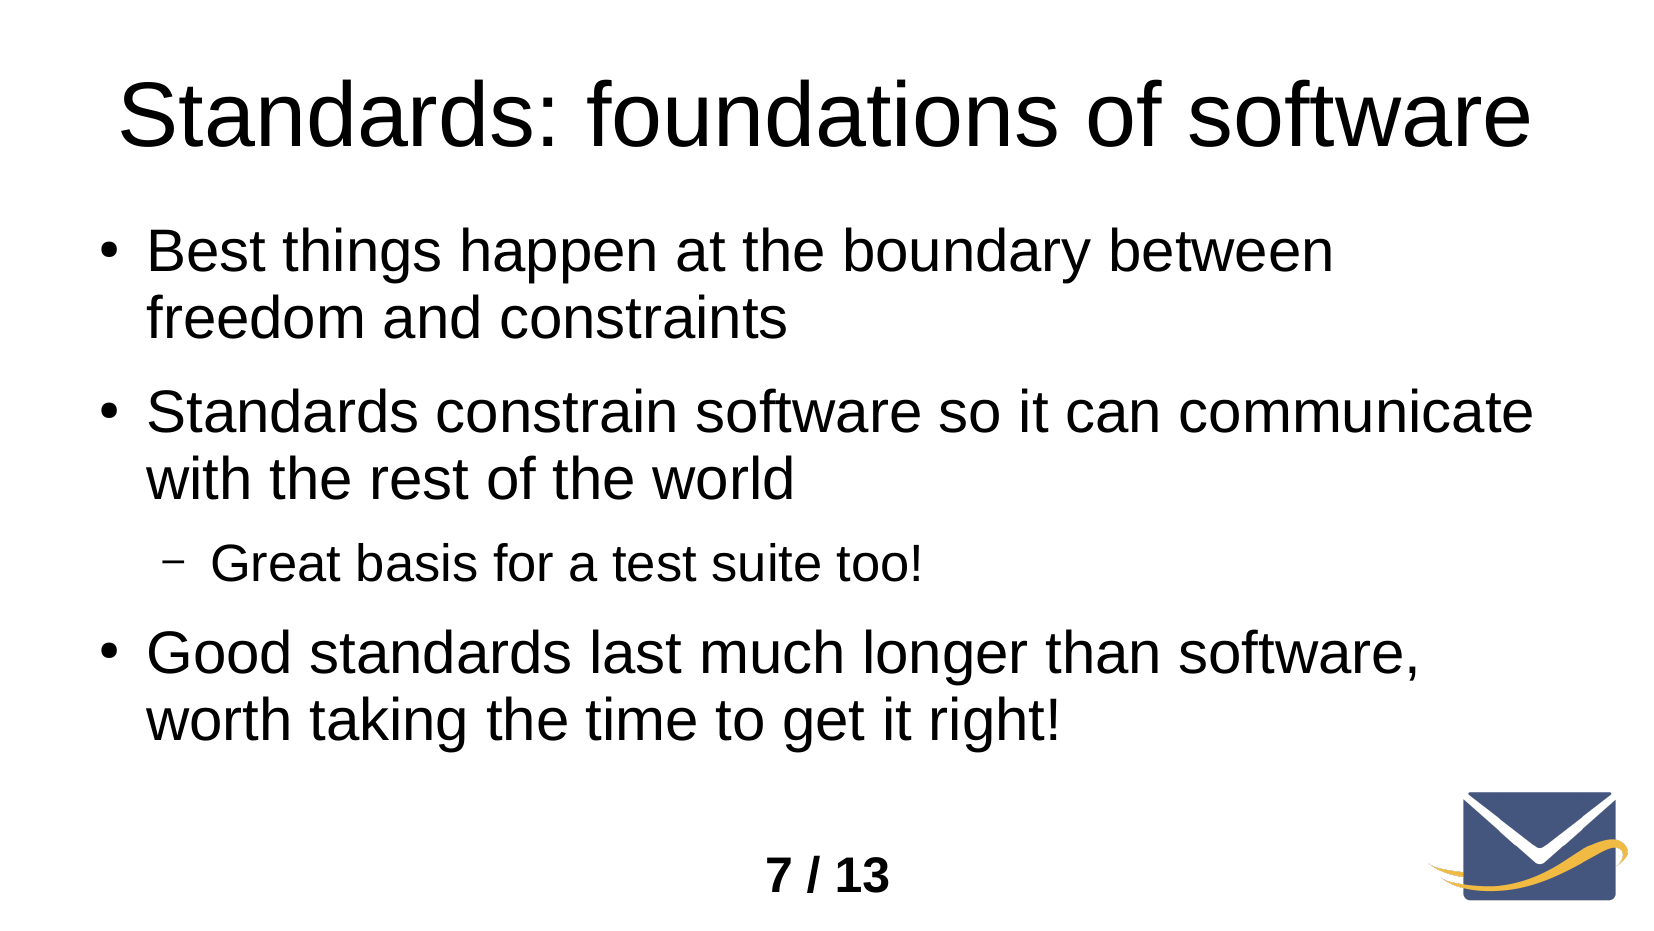

# Standards: foundations of software
Best things happen at the boundary between freedom and constraints
Standards constrain software so it can communicate with the rest of the world
Great basis for a test suite too!
Good standards last much longer than software, worth taking the time to get it right!